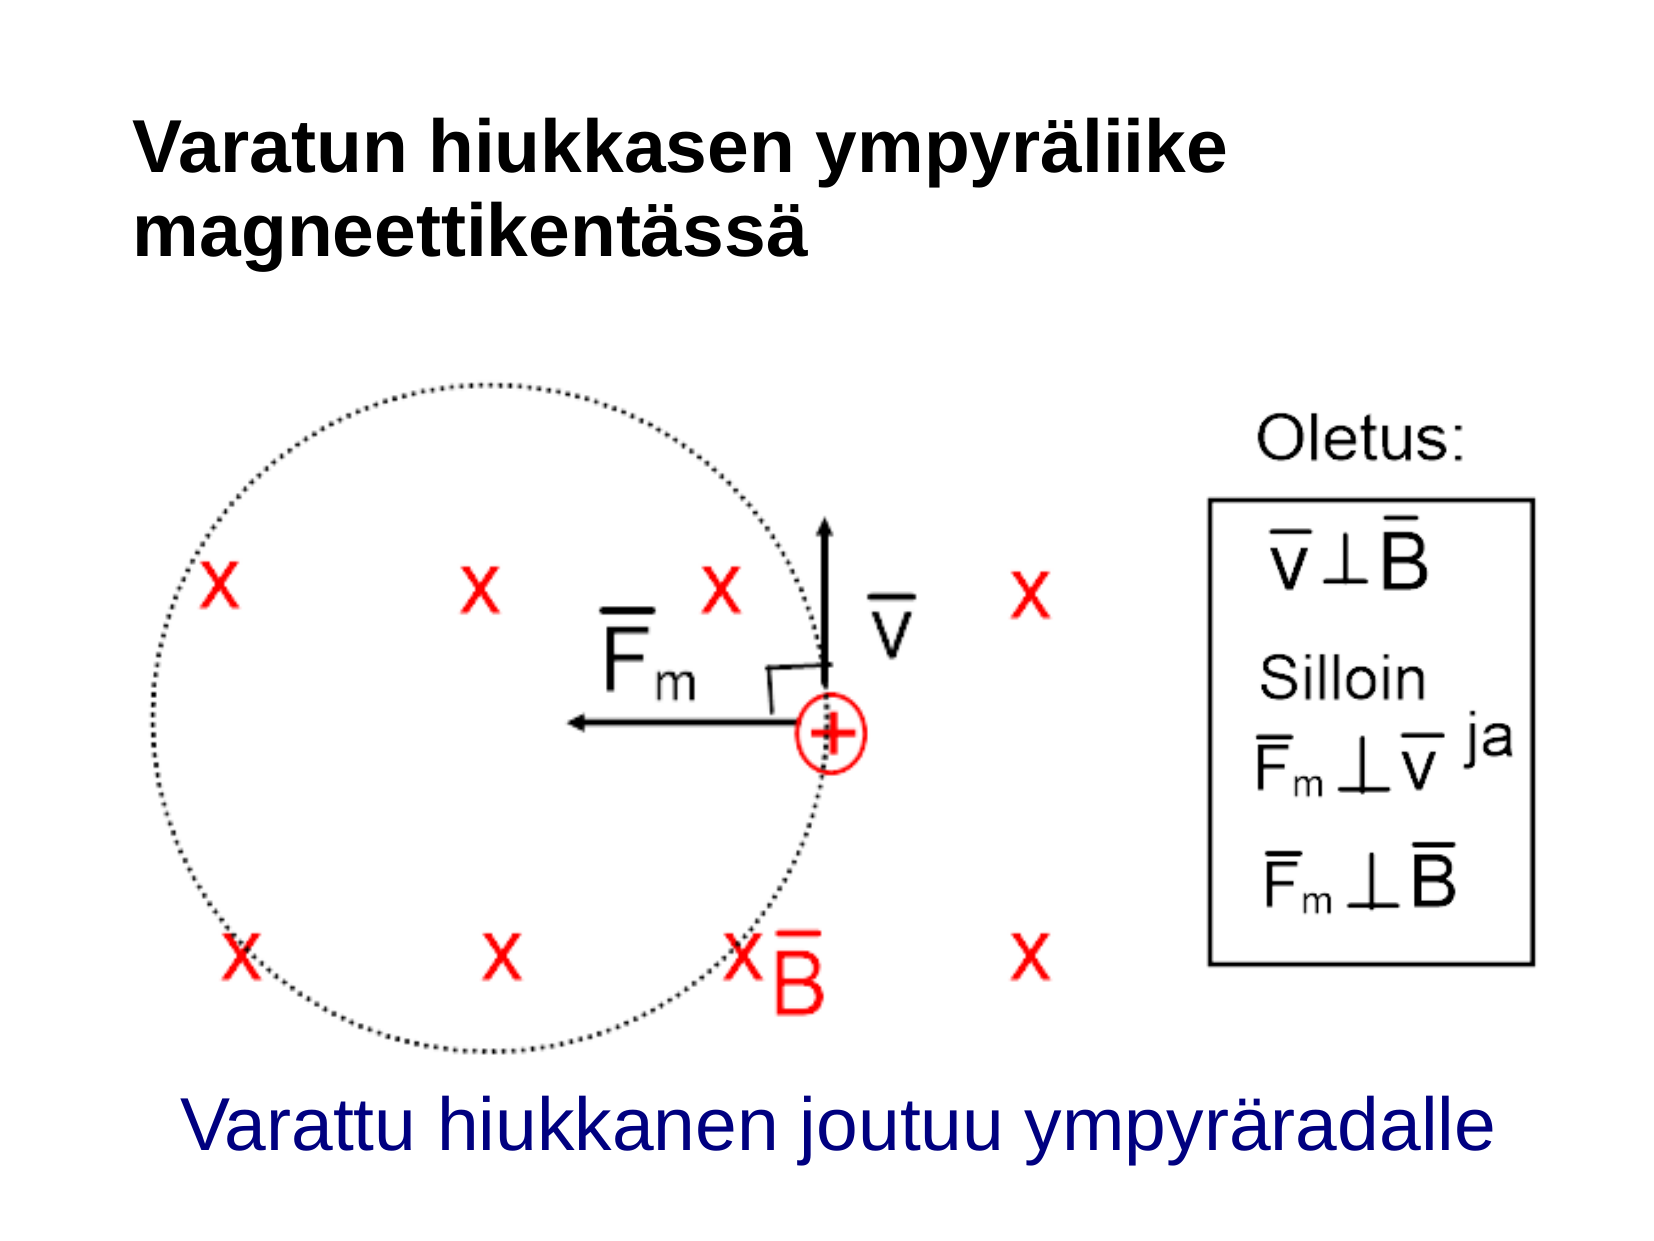

Varatun hiukkasen ympyräliike magneettikentässä
Varattu hiukkanen joutuu ympyräradalle